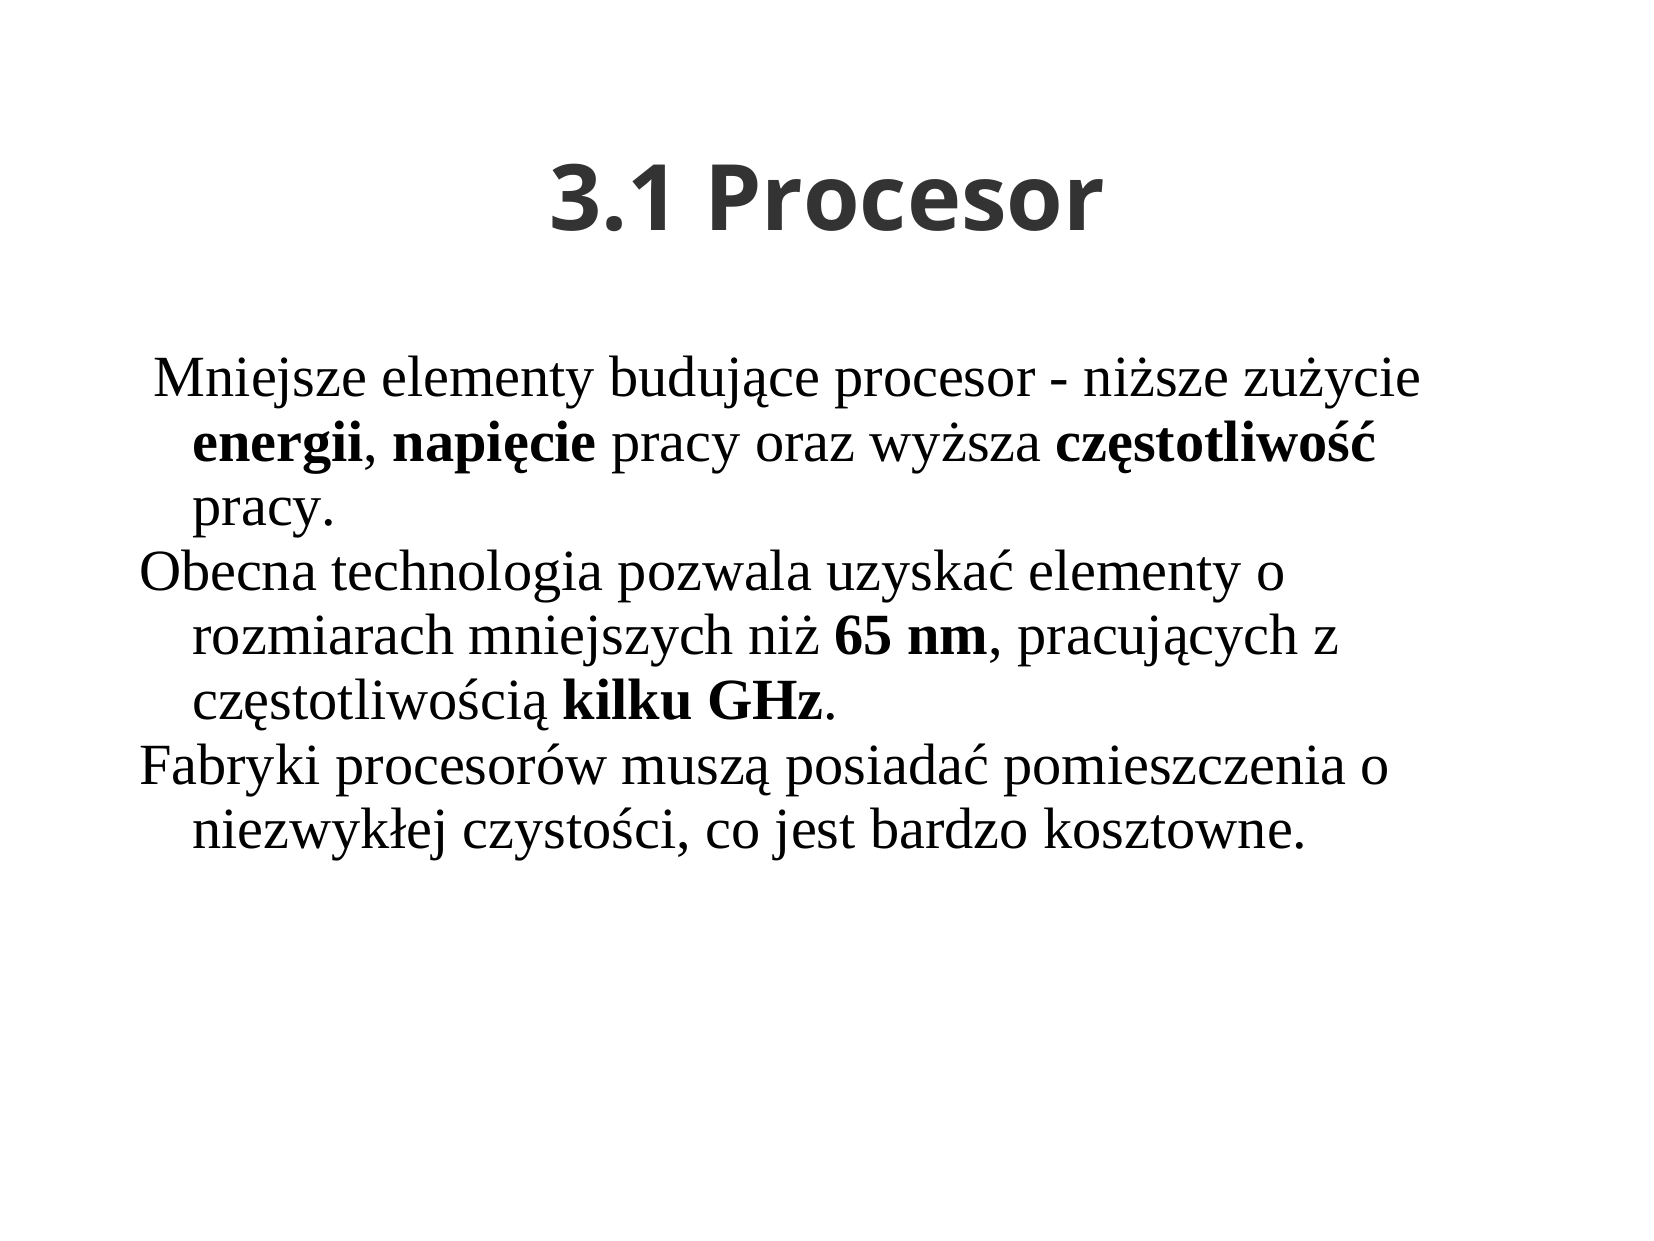

# 3.1 Procesor
 Mniejsze elementy budujące procesor - niższe zużycie energii, napięcie pracy oraz wyższa częstotliwość pracy.
Obecna technologia pozwala uzyskać elementy o rozmiarach mniejszych niż 65 nm, pracujących z częstotliwością kilku GHz.
Fabryki procesorów muszą posiadać pomieszczenia o niezwykłej czystości, co jest bardzo kosztowne.